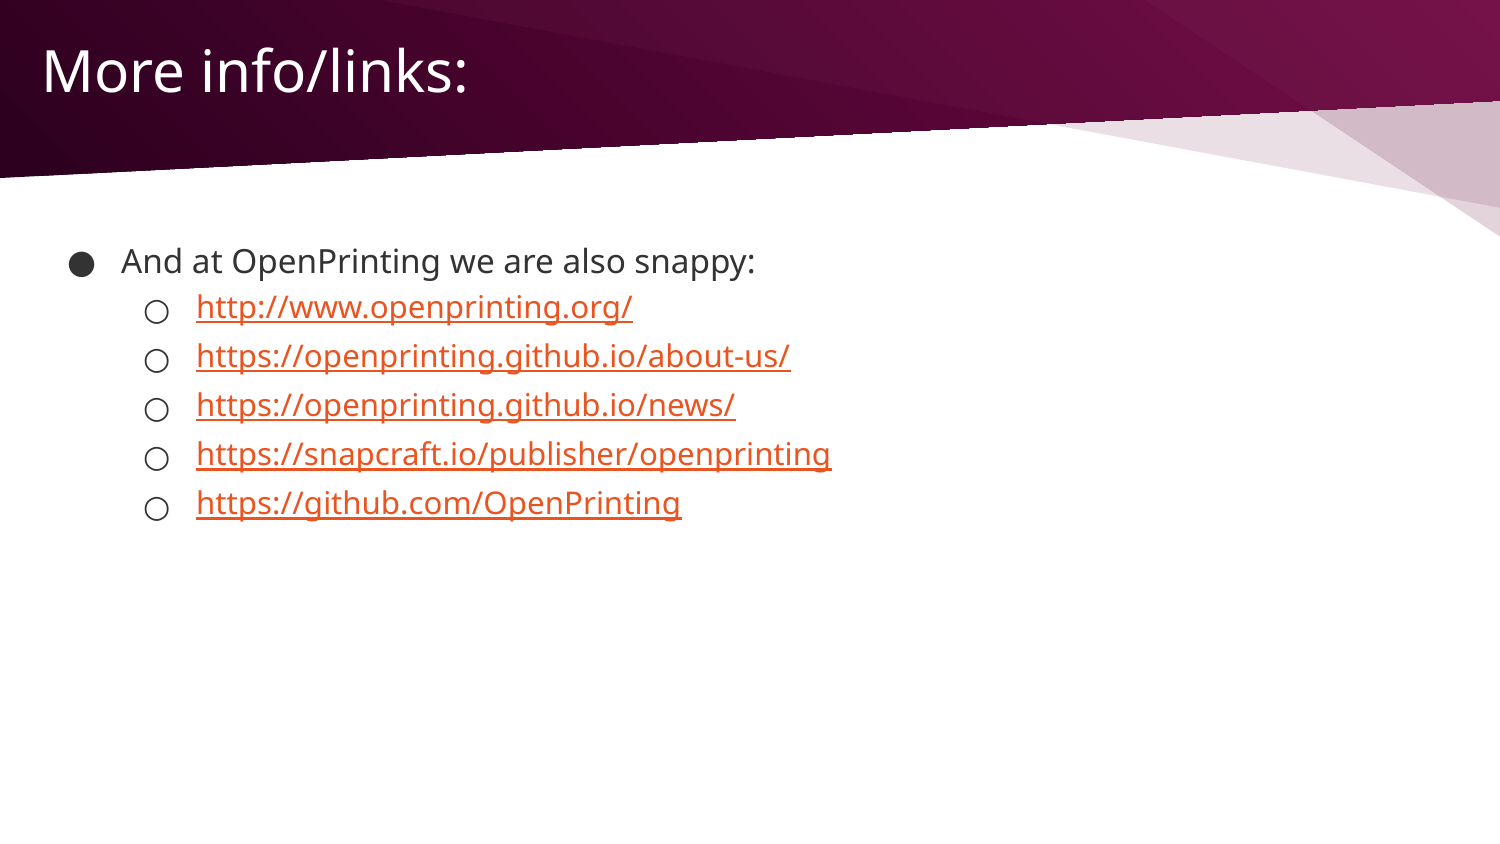

More info/links:
# And at OpenPrinting we are also snappy:
http://www.openprinting.org/
https://openprinting.github.io/about-us/
https://openprinting.github.io/news/
https://snapcraft.io/publisher/openprinting
https://github.com/OpenPrinting